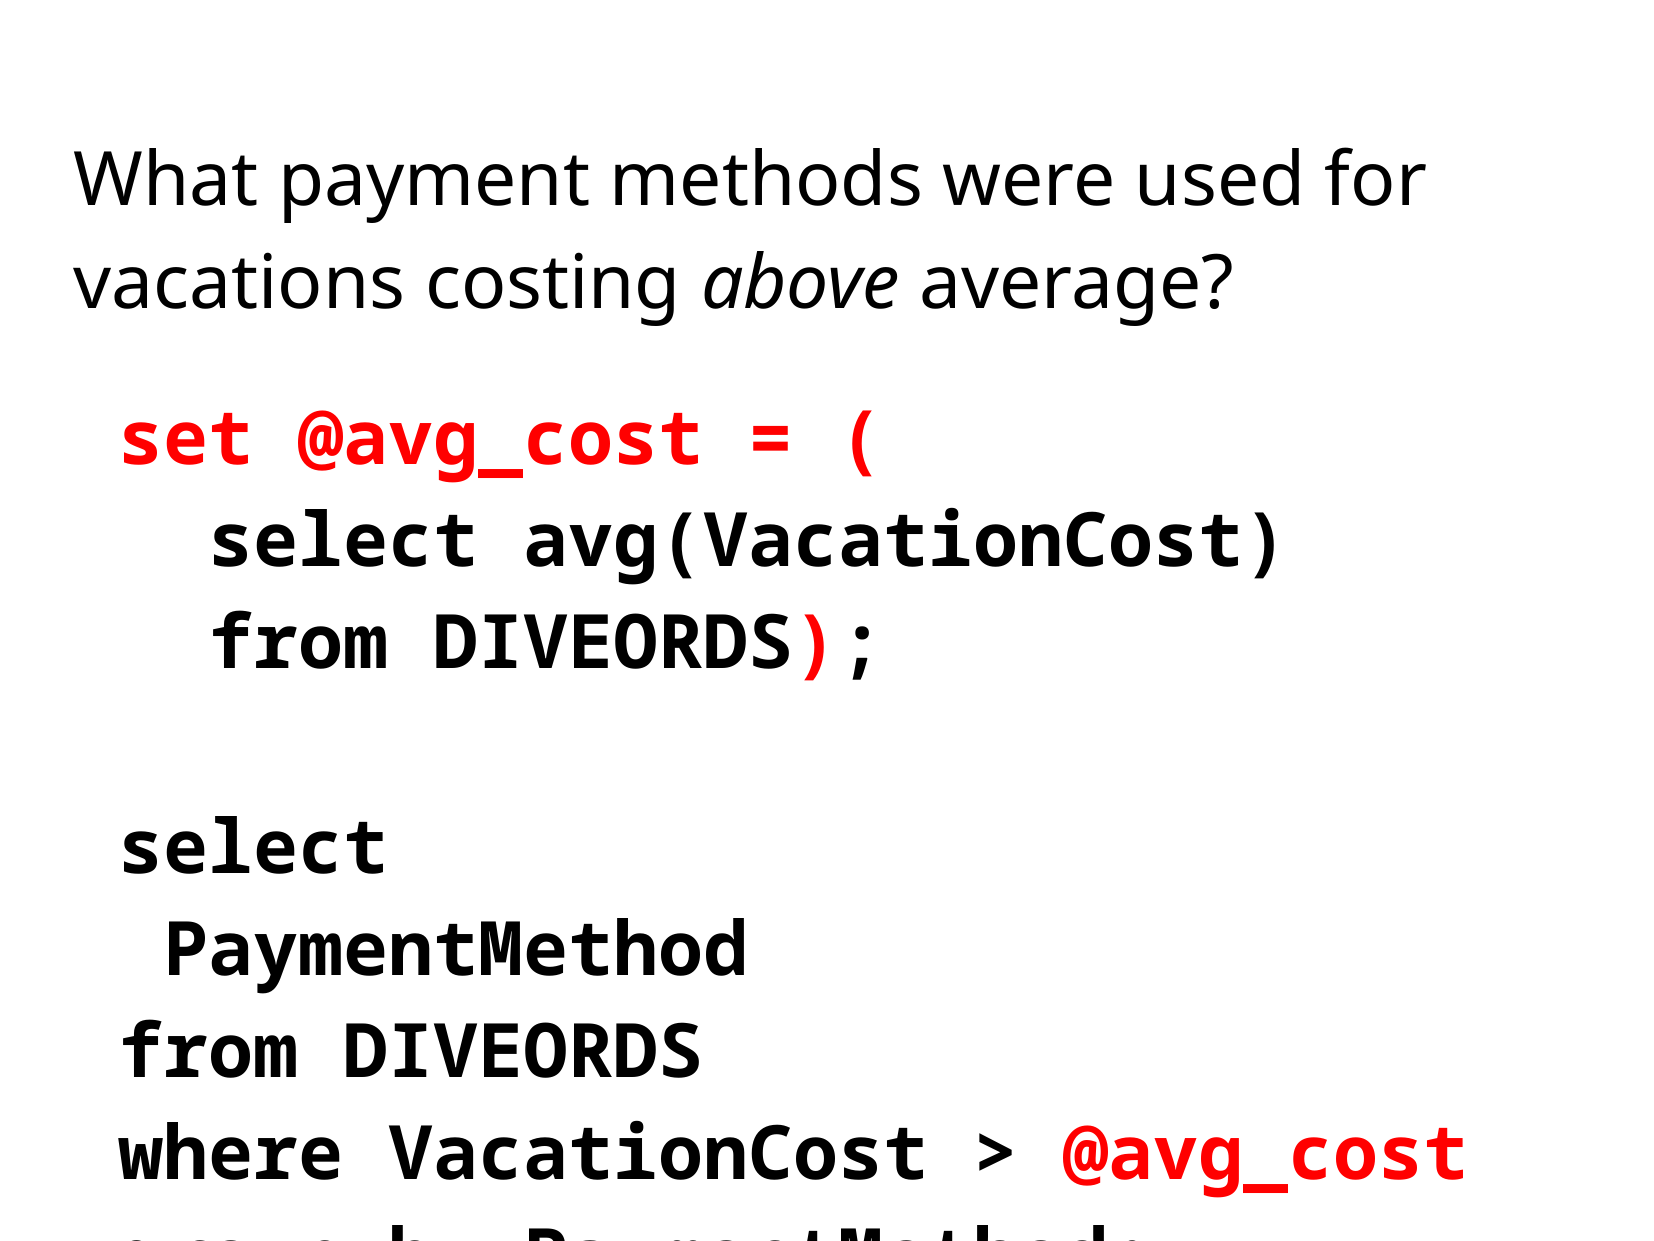

What payment methods were used for vacations costing above average?
# set @avg_cost = (
 select avg(VacationCost)
 from DIVEORDS);
select
 PaymentMethod
from DIVEORDS
where VacationCost > @avg_cost
group by PaymentMethod;